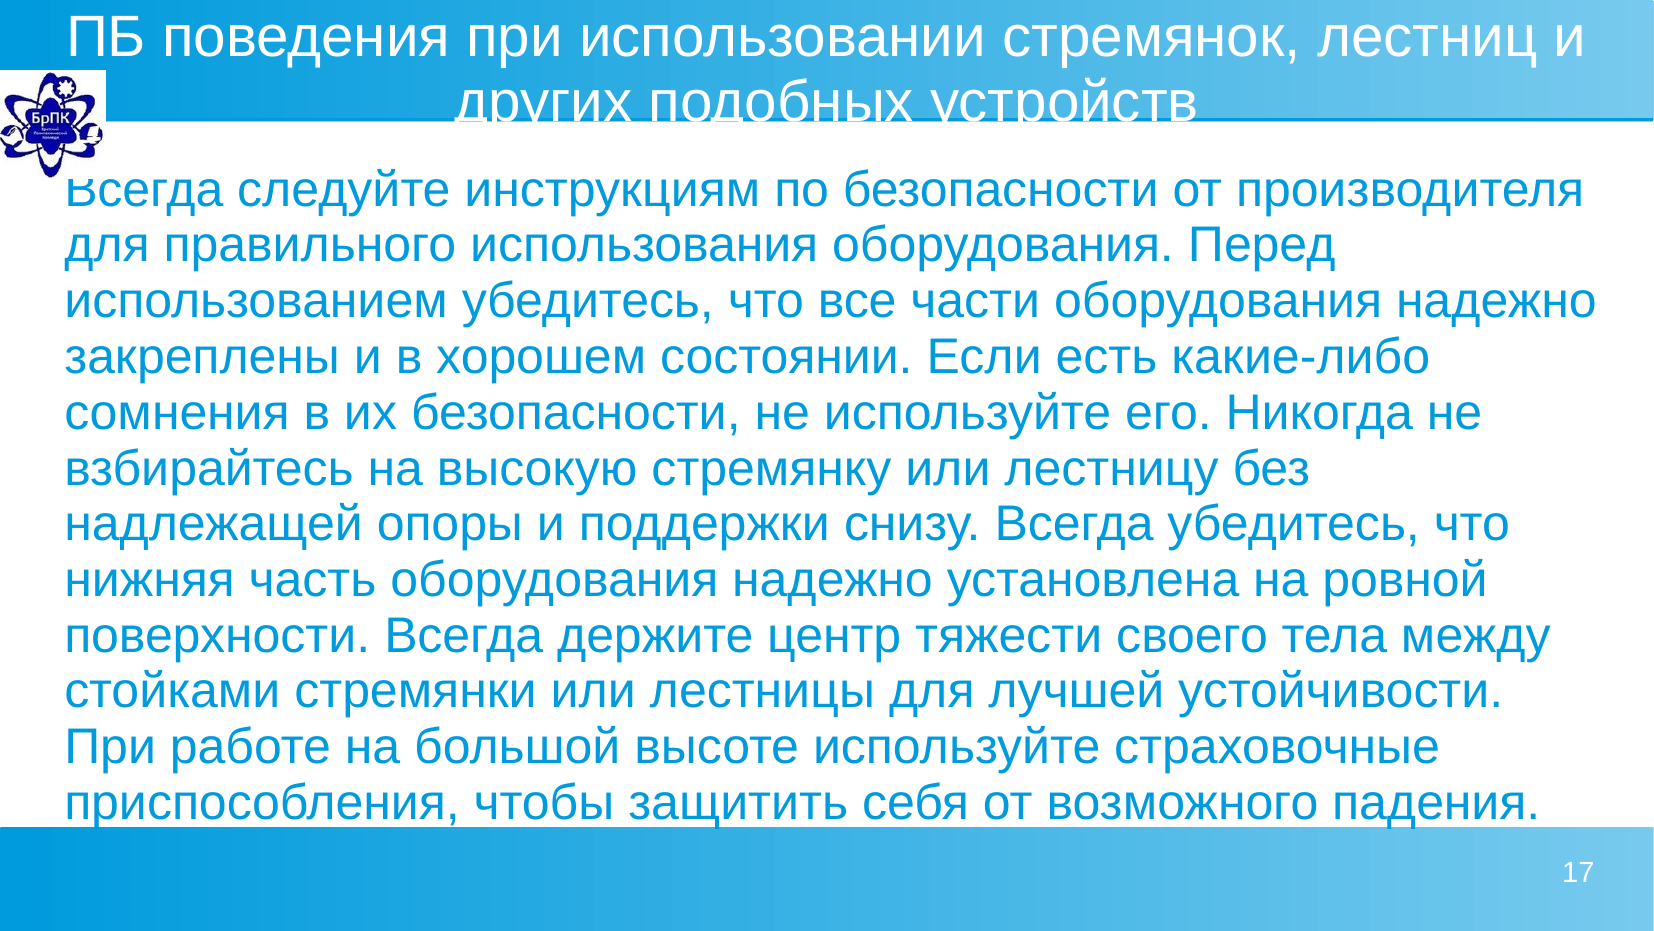

# ПБ поведения при использовании стремянок, лестниц и других подобных устройств
Всегда следуйте инструкциям по безопасности от производителя для правильного использования оборудования. Перед использованием убедитесь, что все части оборудования надежно закреплены и в хорошем состоянии. Если есть какие-либо сомнения в их безопасности, не используйте его. Никогда не взбирайтесь на высокую стремянку или лестницу без надлежащей опоры и поддержки снизу. Всегда убедитесь, что нижняя часть оборудования надежно установлена на ровной поверхности. Всегда держите центр тяжести своего тела между стойками стремянки или лестницы для лучшей устойчивости. При работе на большой высоте используйте страховочные приспособления, чтобы защитить себя от возможного падения.
17